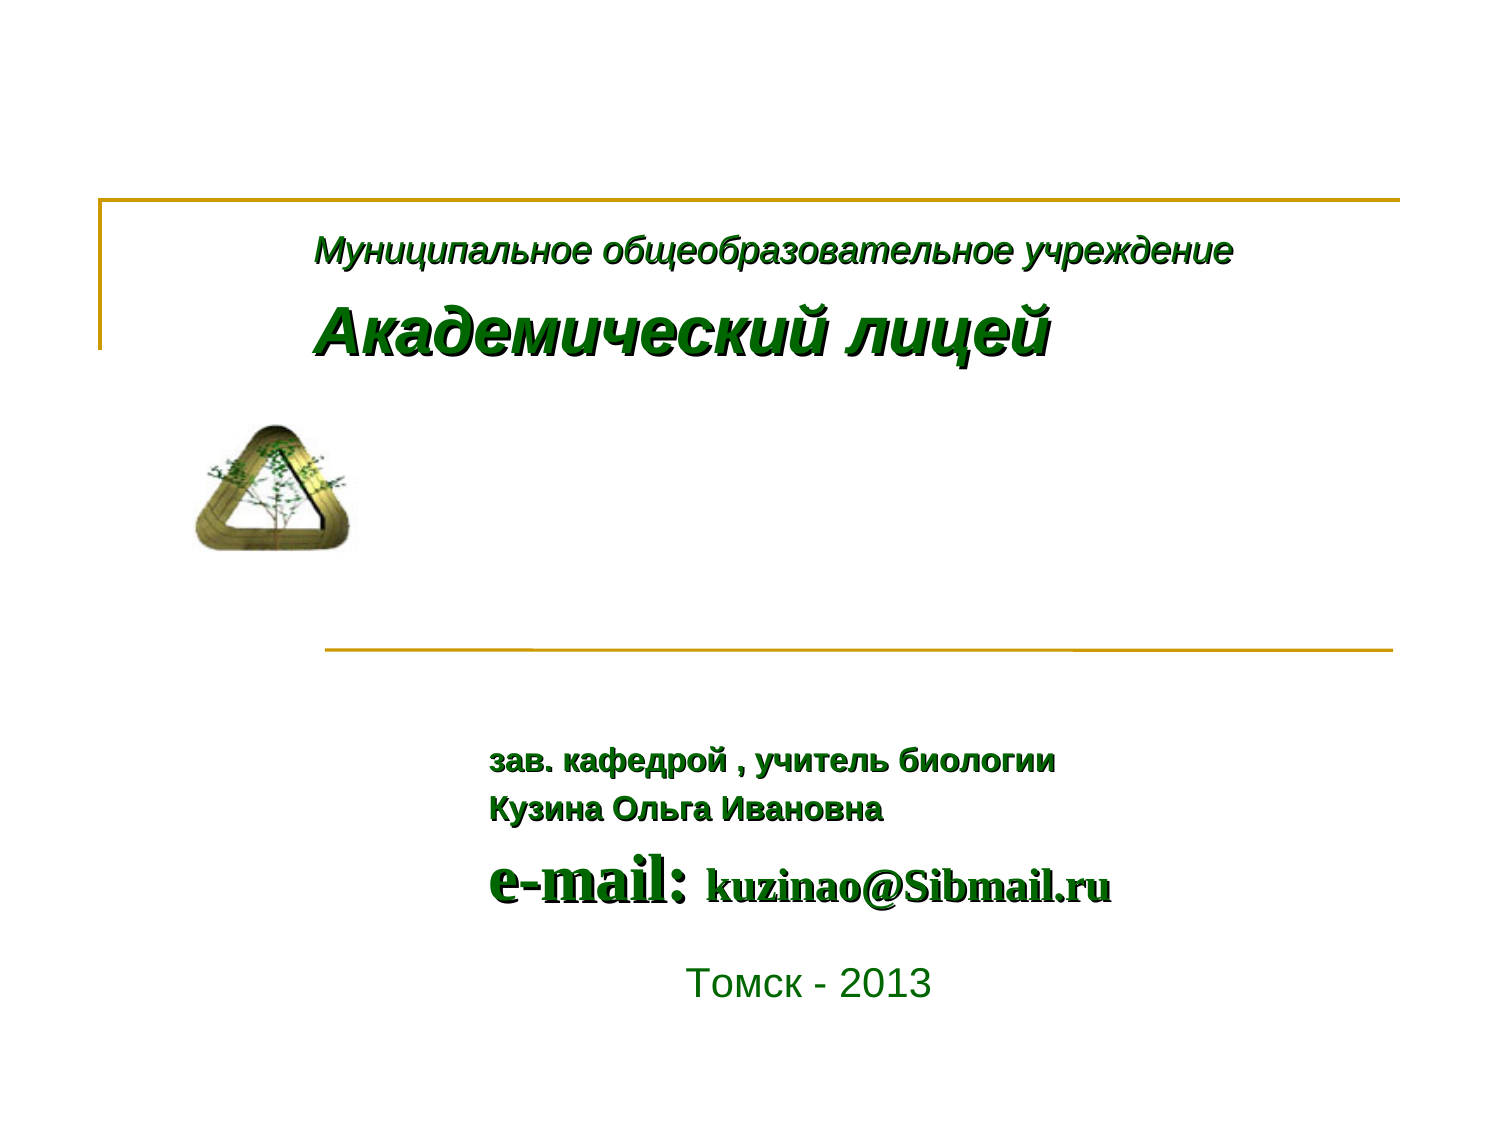

Муниципальное общеобразовательное учреждение
Академический лицей
зав. кафедрой , учитель биологии
Кузина Ольга Ивановна
e-mail: kuzinao@Sibmail.ru
Томск - 2013